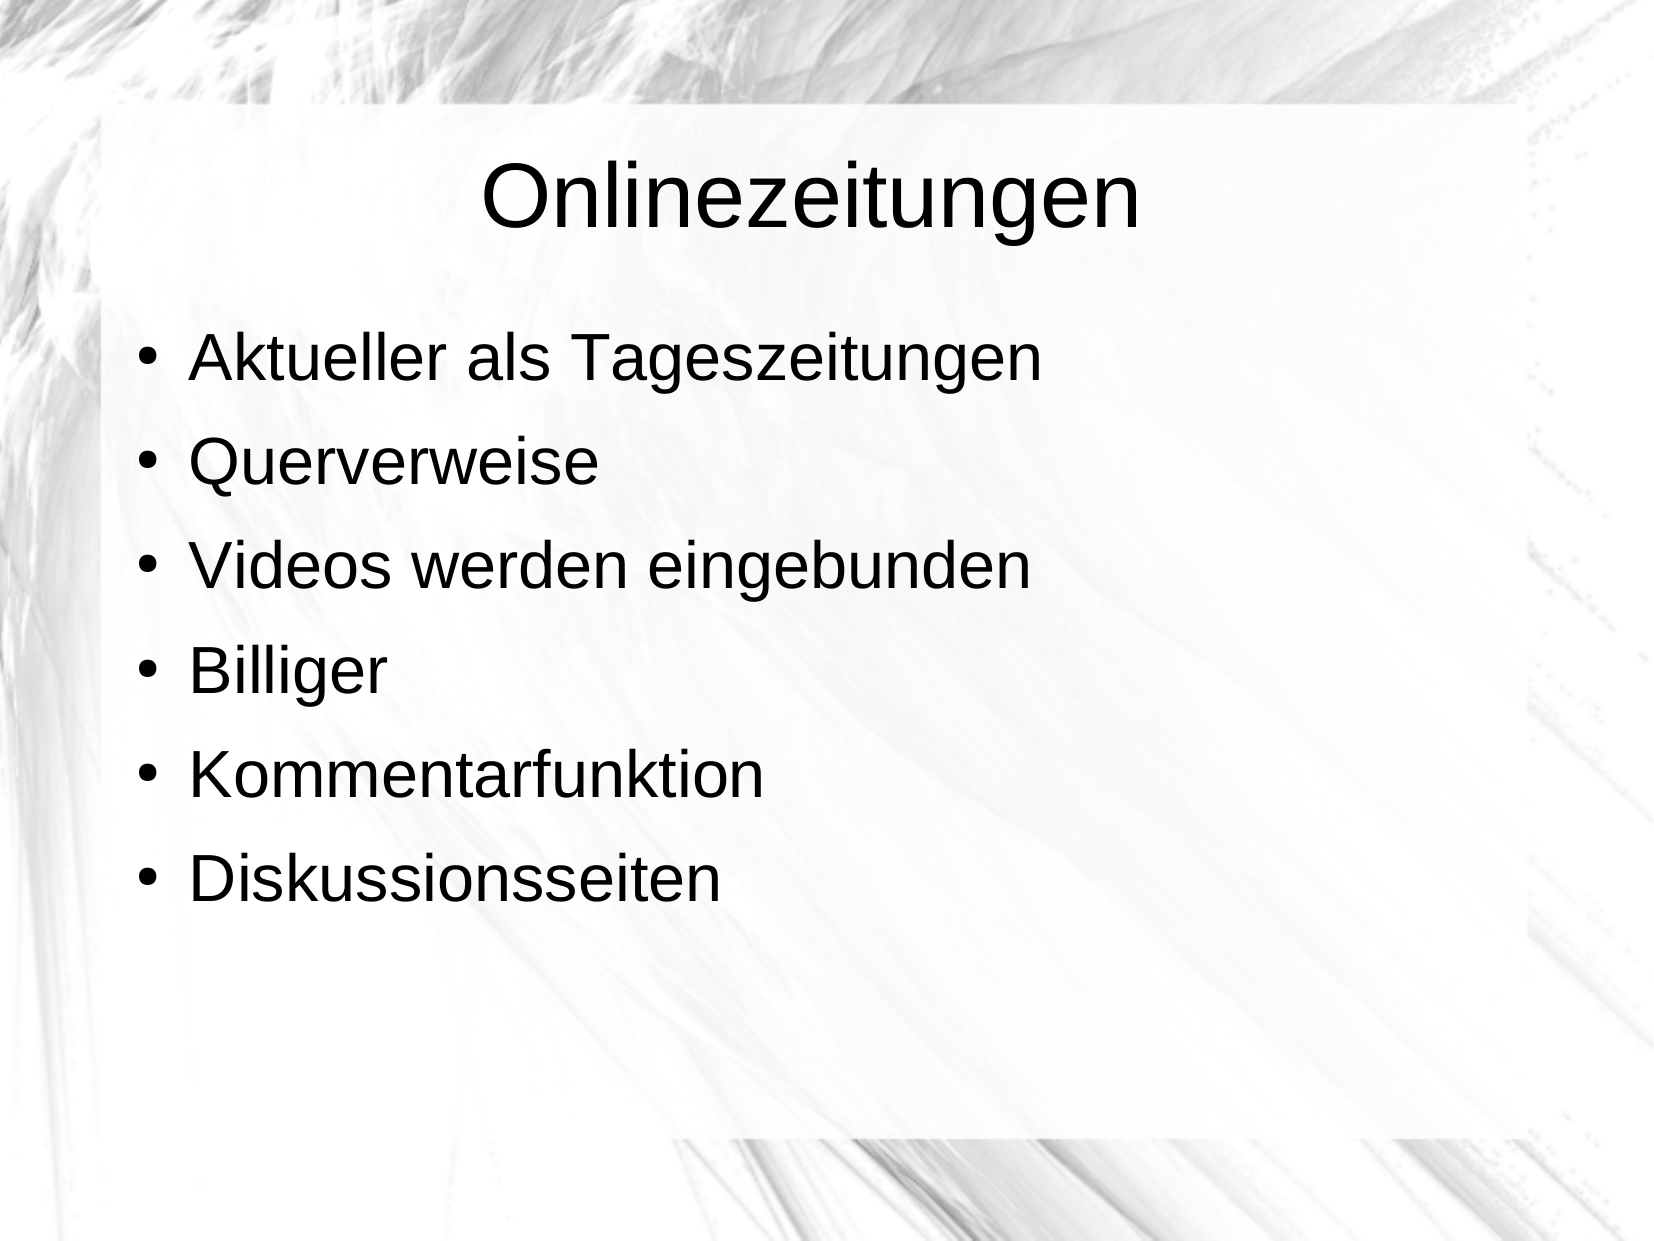

# Onlinezeitungen
Aktueller als Tageszeitungen
Querverweise
Videos werden eingebunden
Billiger
Kommentarfunktion
Diskussionsseiten